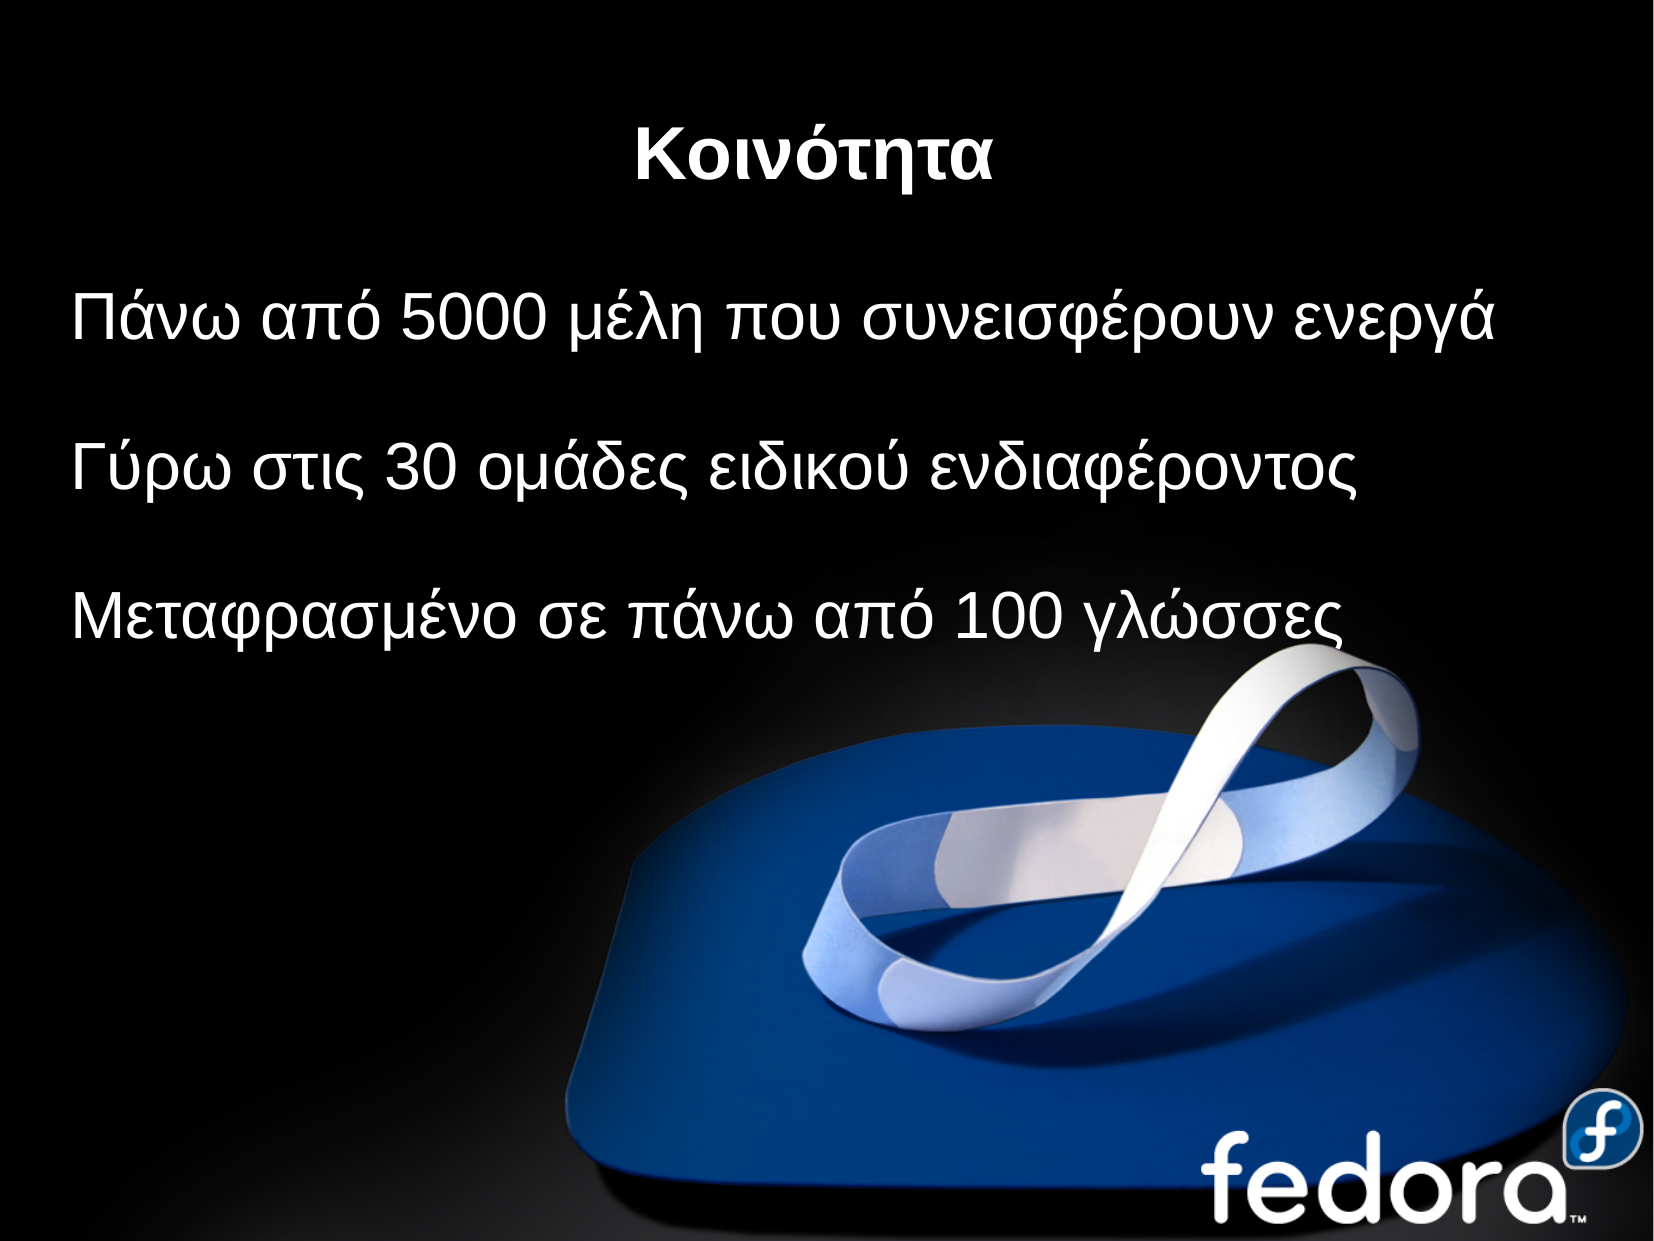

Κοινότητα
Πάνω από 5000 μέλη που συνεισφέρουν ενεργά
Γύρω στις 30 ομάδες ειδικού ενδιαφέροντος
Μεταφρασμένο σε πάνω από 100 γλώσσες
#